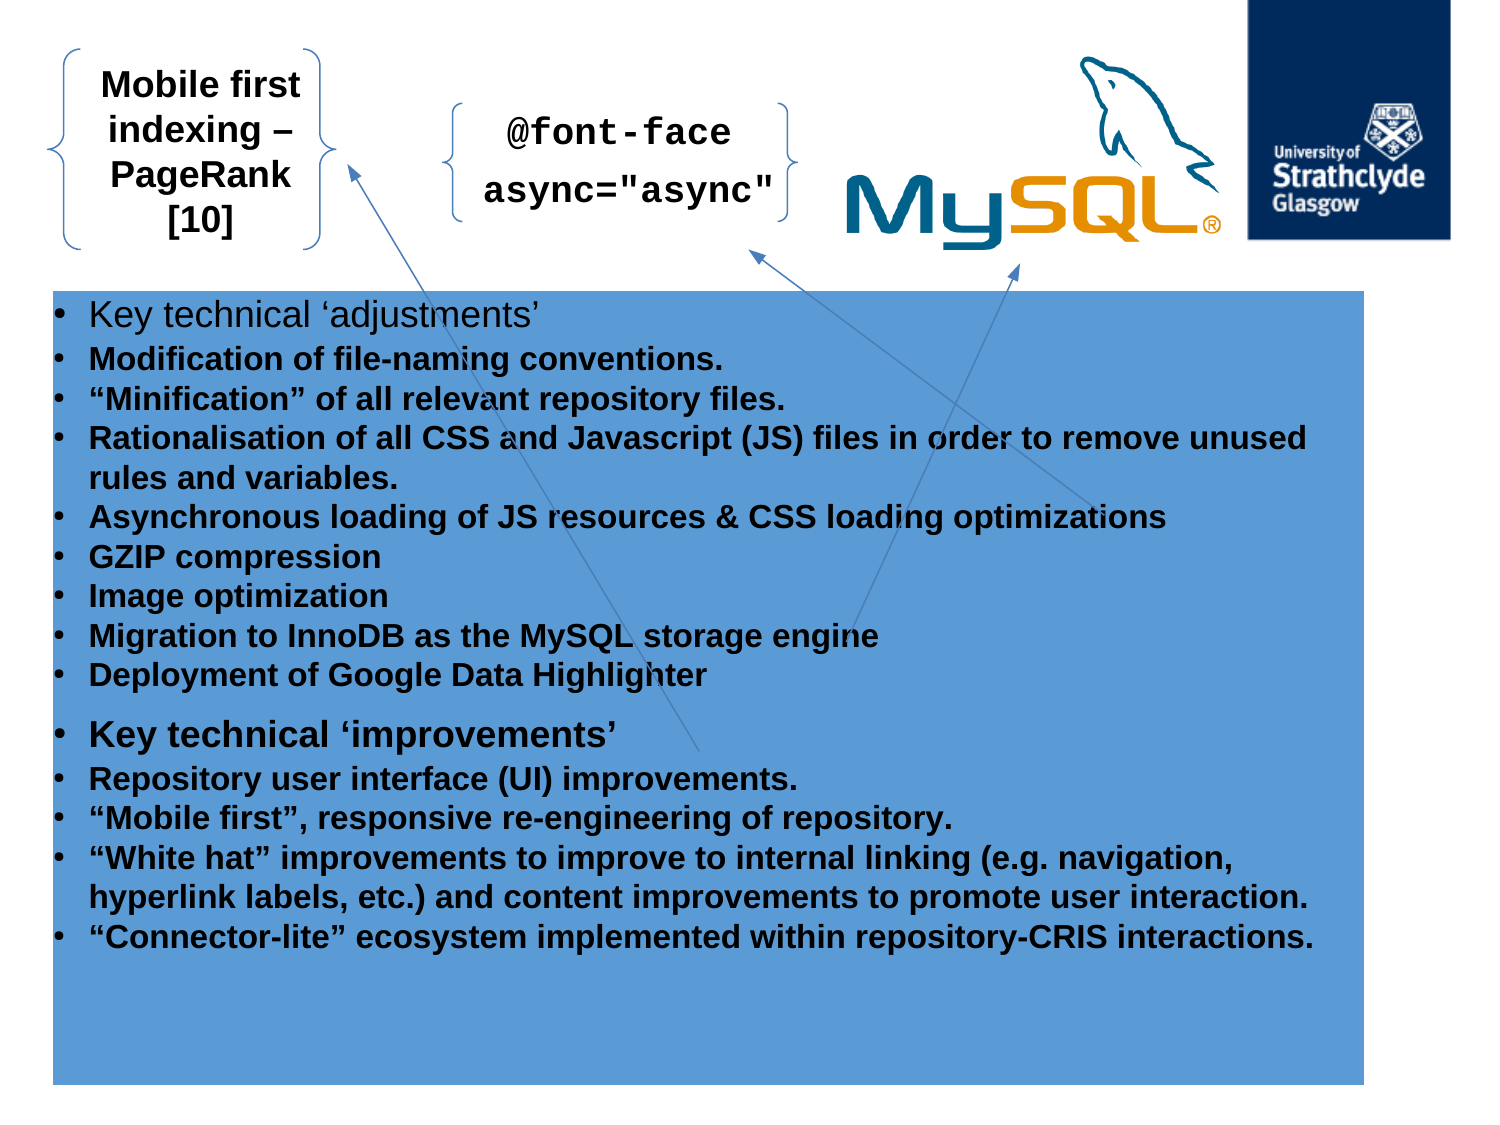

Mobile first indexing – PageRank [10]
@font-face
async="async"
| Key technical ‘adjustments’ |
| --- |
| Modification of file-naming conventions. “Minification” of all relevant repository files. Rationalisation of all CSS and Javascript (JS) files in order to remove unused rules and variables. Asynchronous loading of JS resources & CSS loading optimizations GZIP compression Image optimization Migration to InnoDB as the MySQL storage engine Deployment of Google Data Highlighter |
| Key technical ‘improvements’ |
| Repository user interface (UI) improvements. “Mobile first”, responsive re-engineering of repository. “White hat” improvements to improve to internal linking (e.g. navigation, hyperlink labels, etc.) and content improvements to promote user interaction. “Connector-lite” ecosystem implemented within repository-CRIS interactions. |